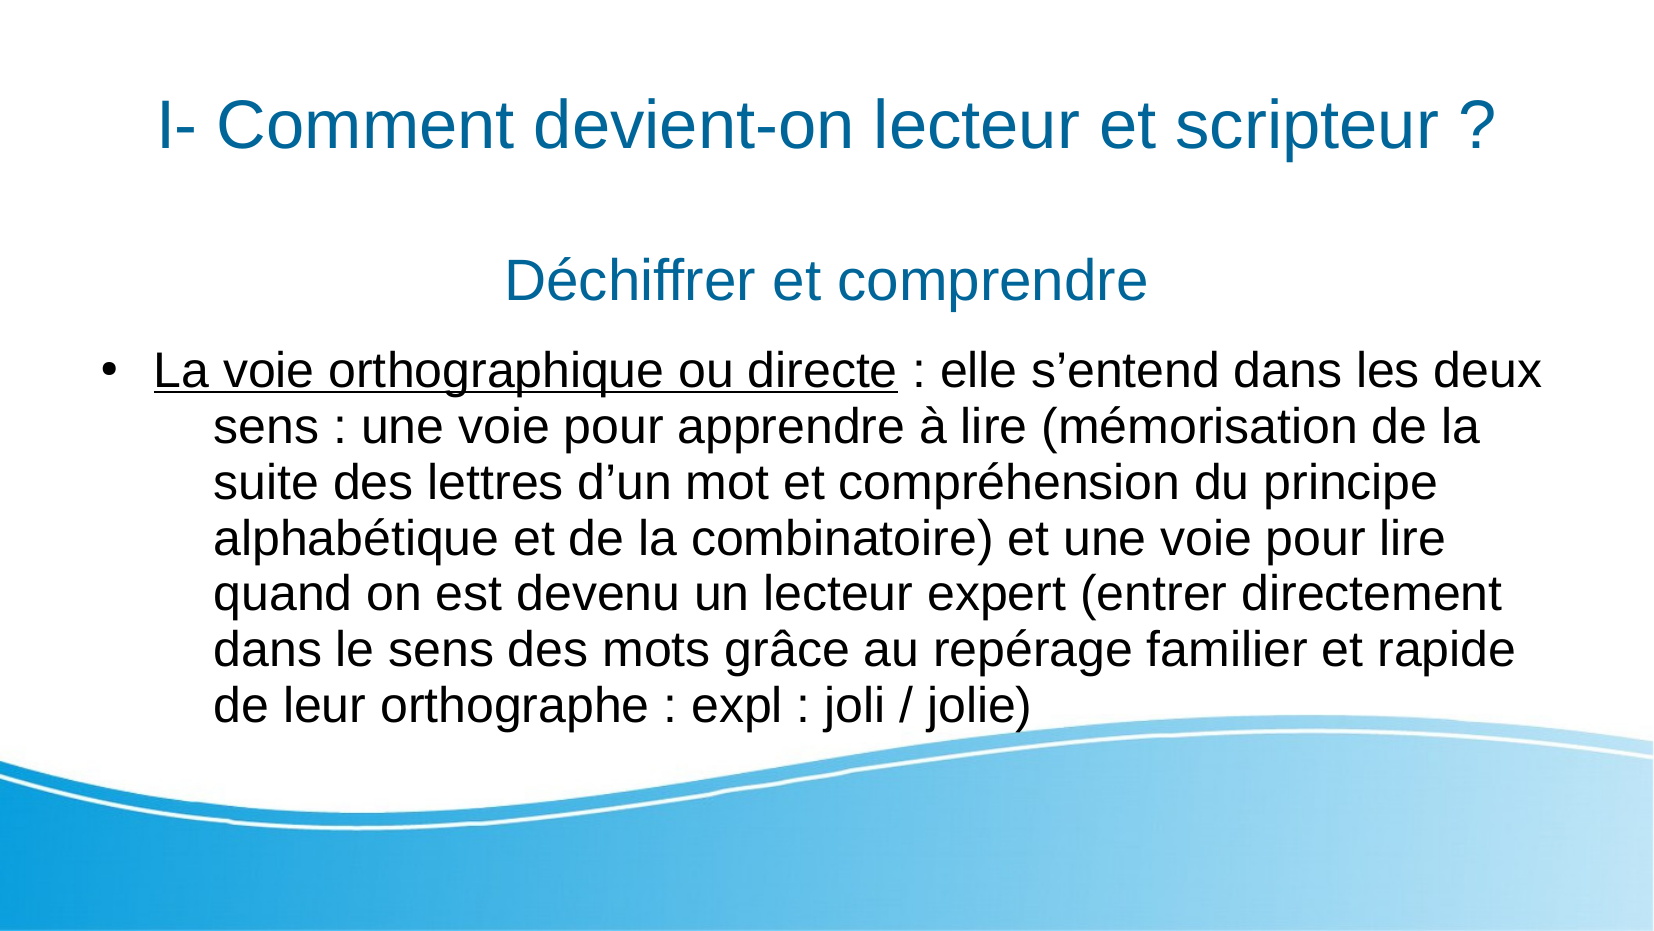

# I- Comment devient-on lecteur et scripteur ?
Déchiffrer et comprendre
La voie orthographique ou directe : elle s’entend dans les deux sens : une voie pour apprendre à lire (mémorisation de la suite des lettres d’un mot et compréhension du principe alphabétique et de la combinatoire) et une voie pour lire quand on est devenu un lecteur expert (entrer directement dans le sens des mots grâce au repérage familier et rapide de leur orthographe : expl : joli / jolie)